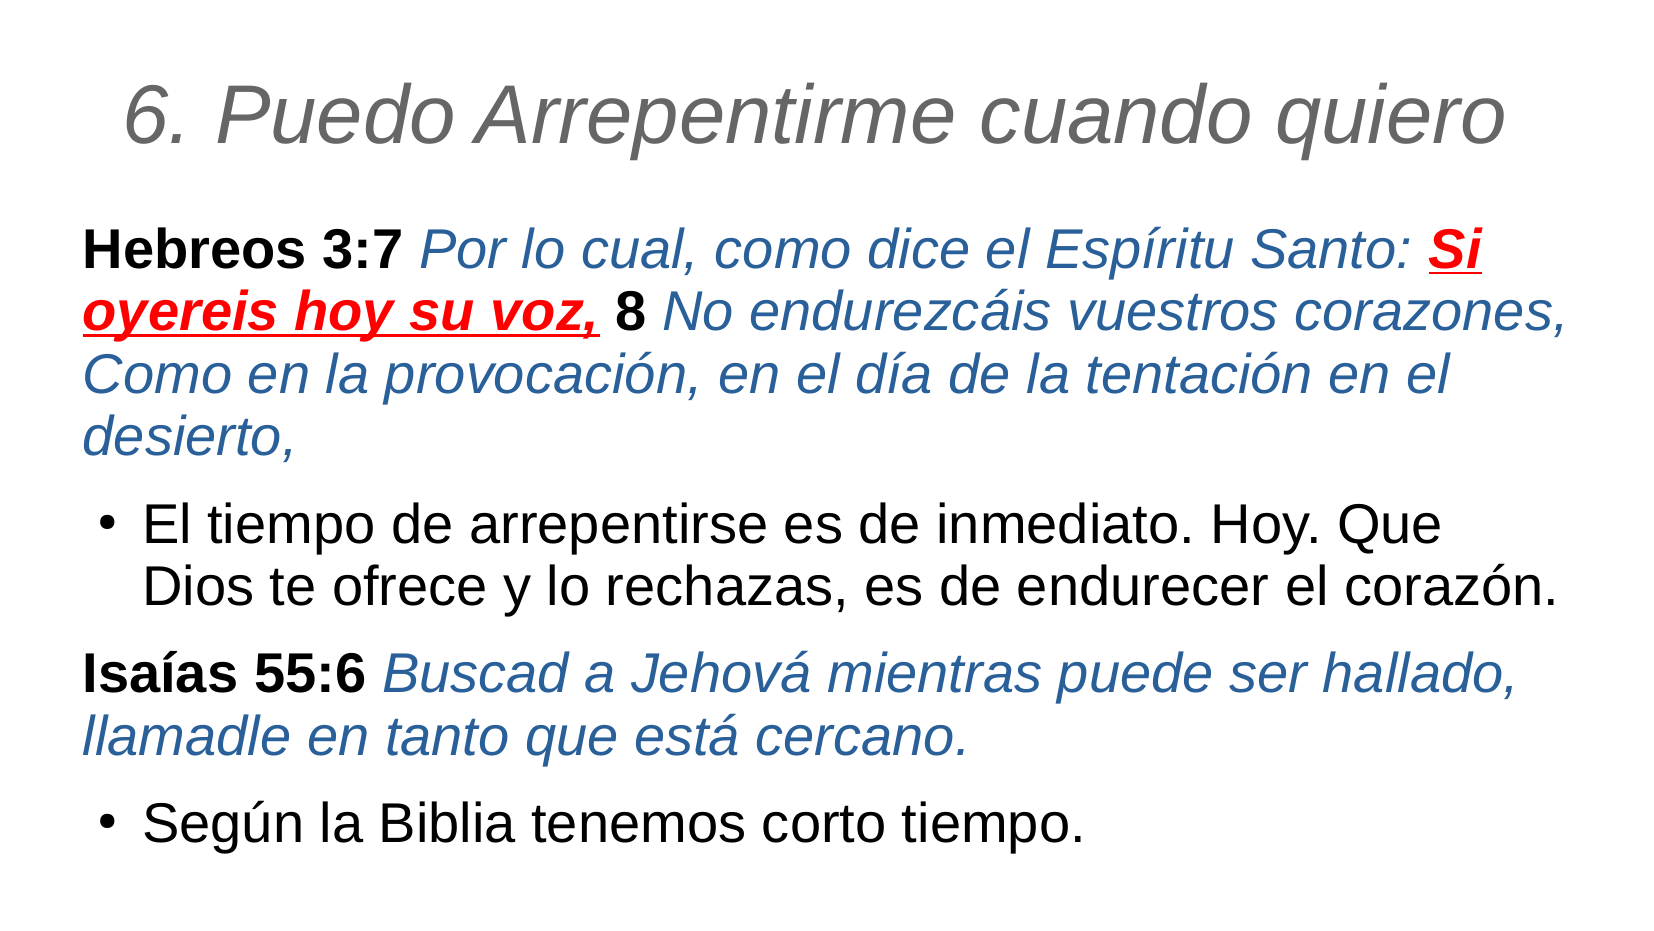

# 6. Puedo Arrepentirme cuando quiero
Hebreos 3:7 Por lo cual, como dice el Espíritu Santo: Si oyereis hoy su voz, 8 No endurezcáis vuestros corazones, Como en la provocación, en el día de la tentación en el desierto,
El tiempo de arrepentirse es de inmediato. Hoy. Que Dios te ofrece y lo rechazas, es de endurecer el corazón.
Isaías 55:6 Buscad a Jehová mientras puede ser hallado, llamadle en tanto que está cercano.
Según la Biblia tenemos corto tiempo.